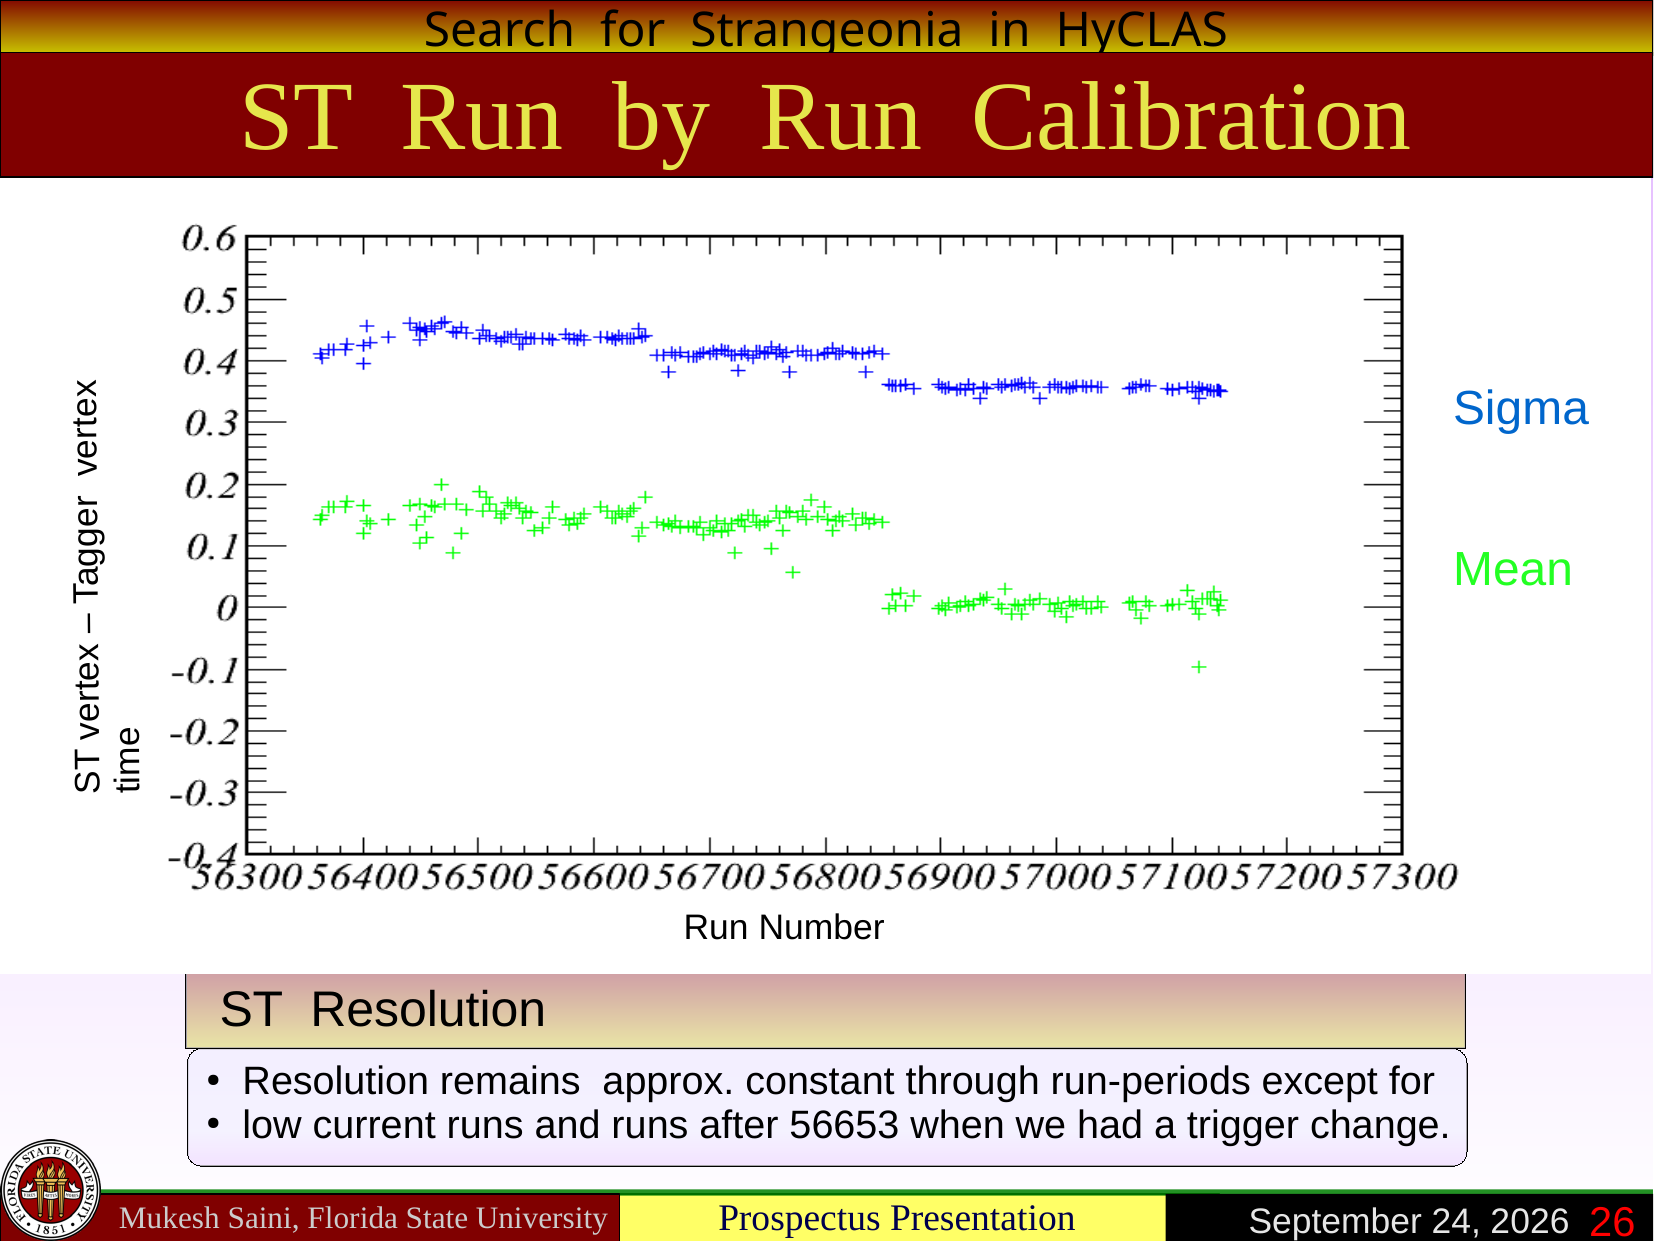

ST Run by Run Calibration
ST vertex – Tagger vertex time
Sigma
Mean
Run Number
 Resolution remains approx. constant through run-periods except for
 low current runs and runs after 56653 when we had a trigger change.
ST Resolution